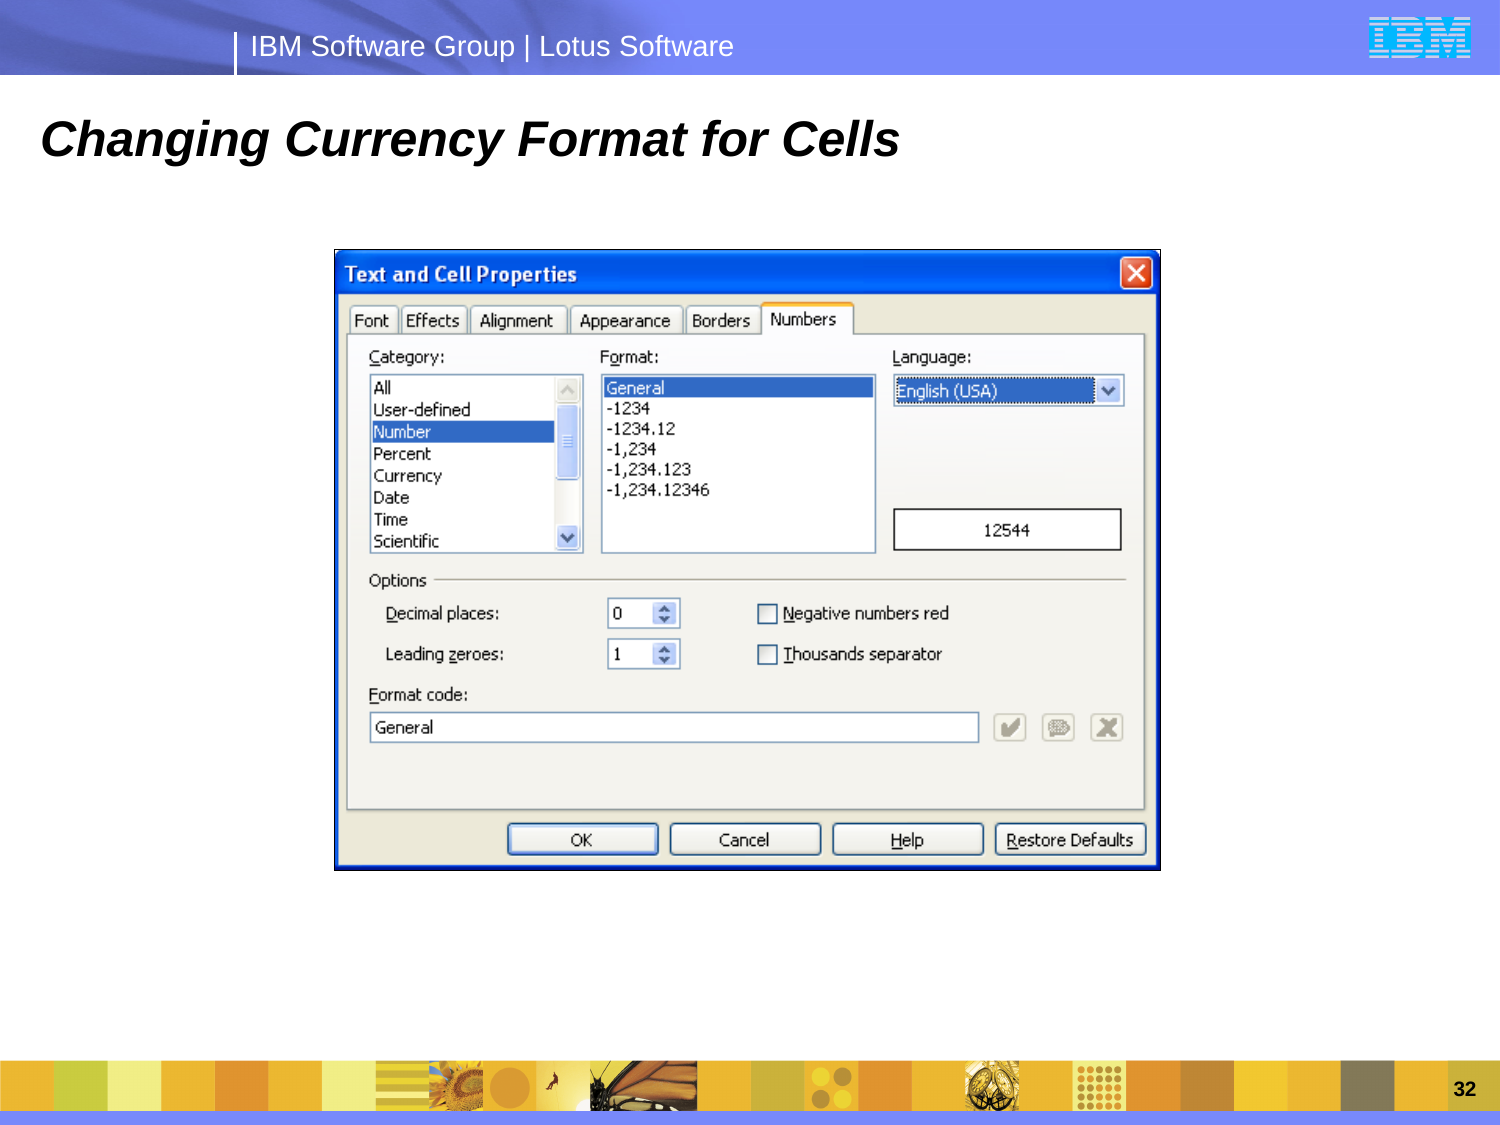

# Changing Currency Format for Cells
32